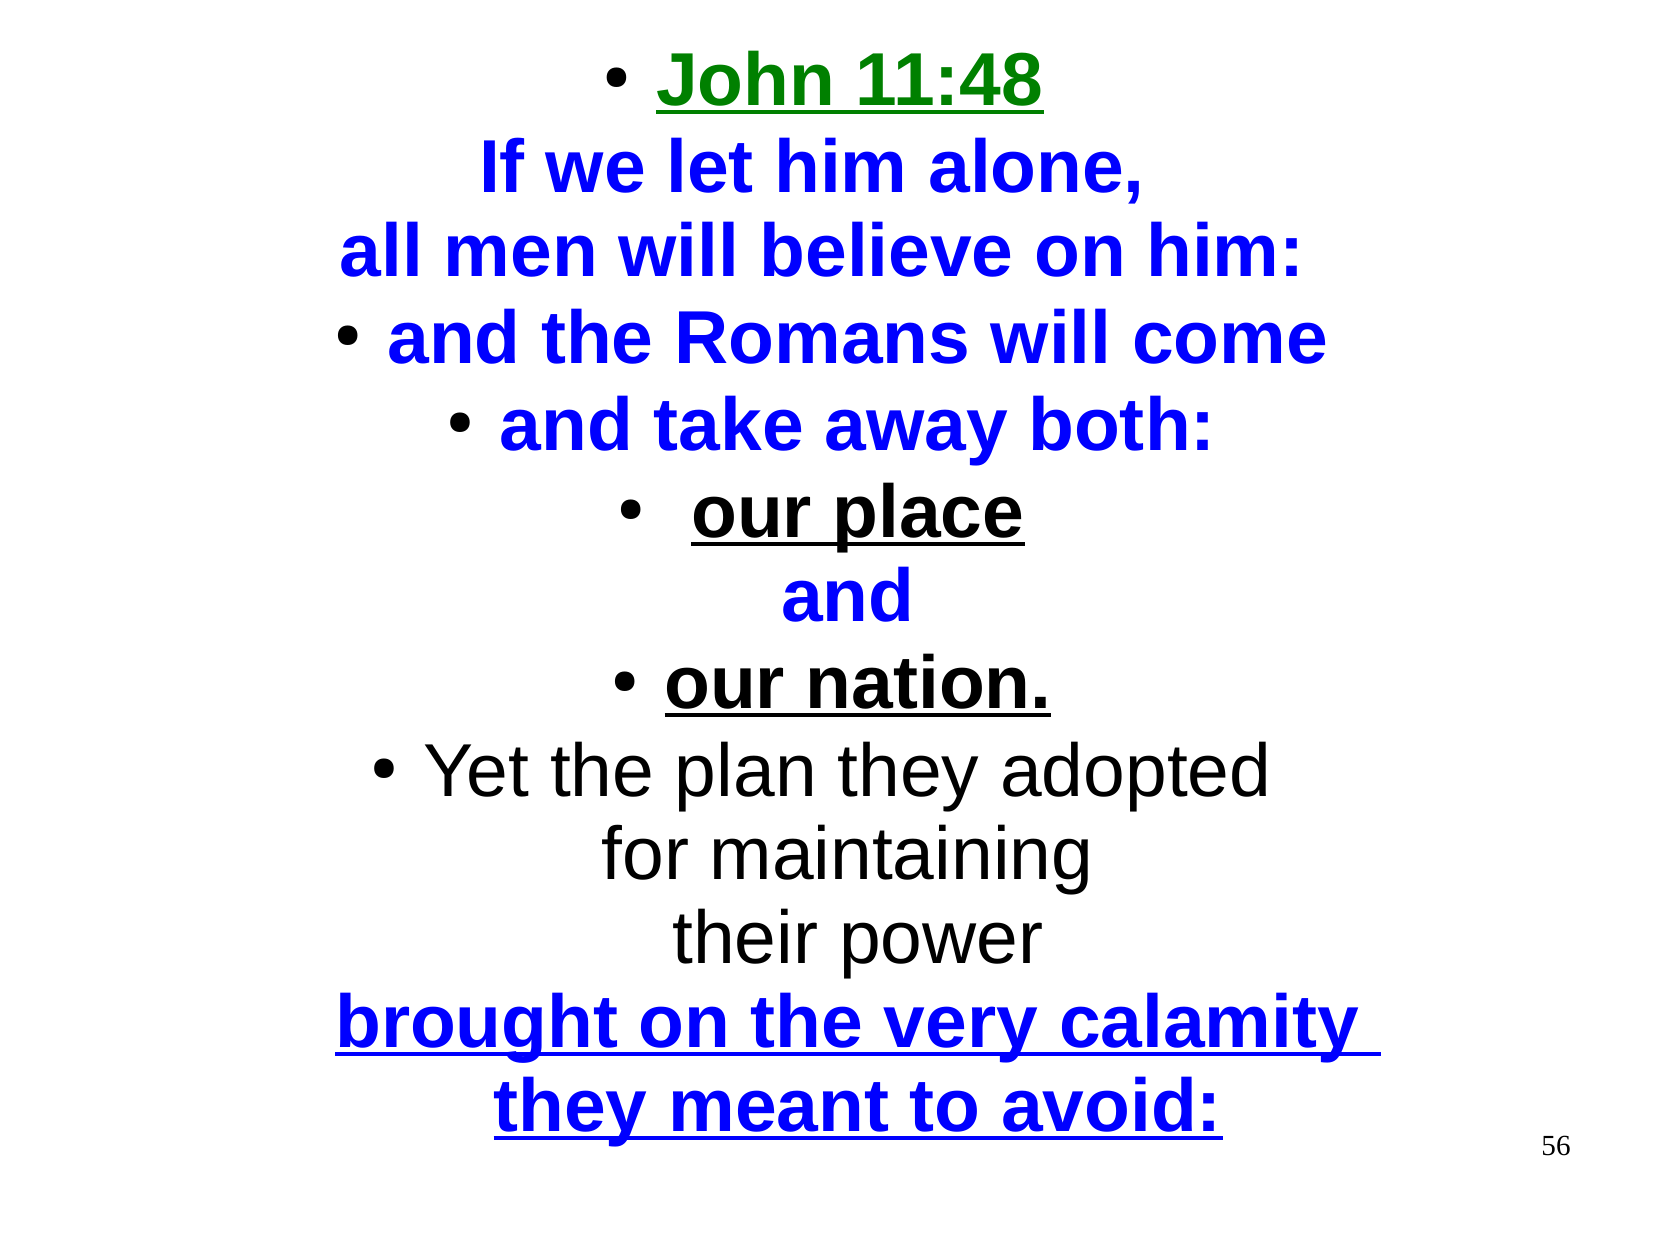

# John 11:48
If we let him alone,
all men will believe on him:
and the Romans will come
and take away both:
 our place
and
our nation.
Yet the plan they adopted
for maintaining
their power
brought on the very calamity
they meant to avoid:
56